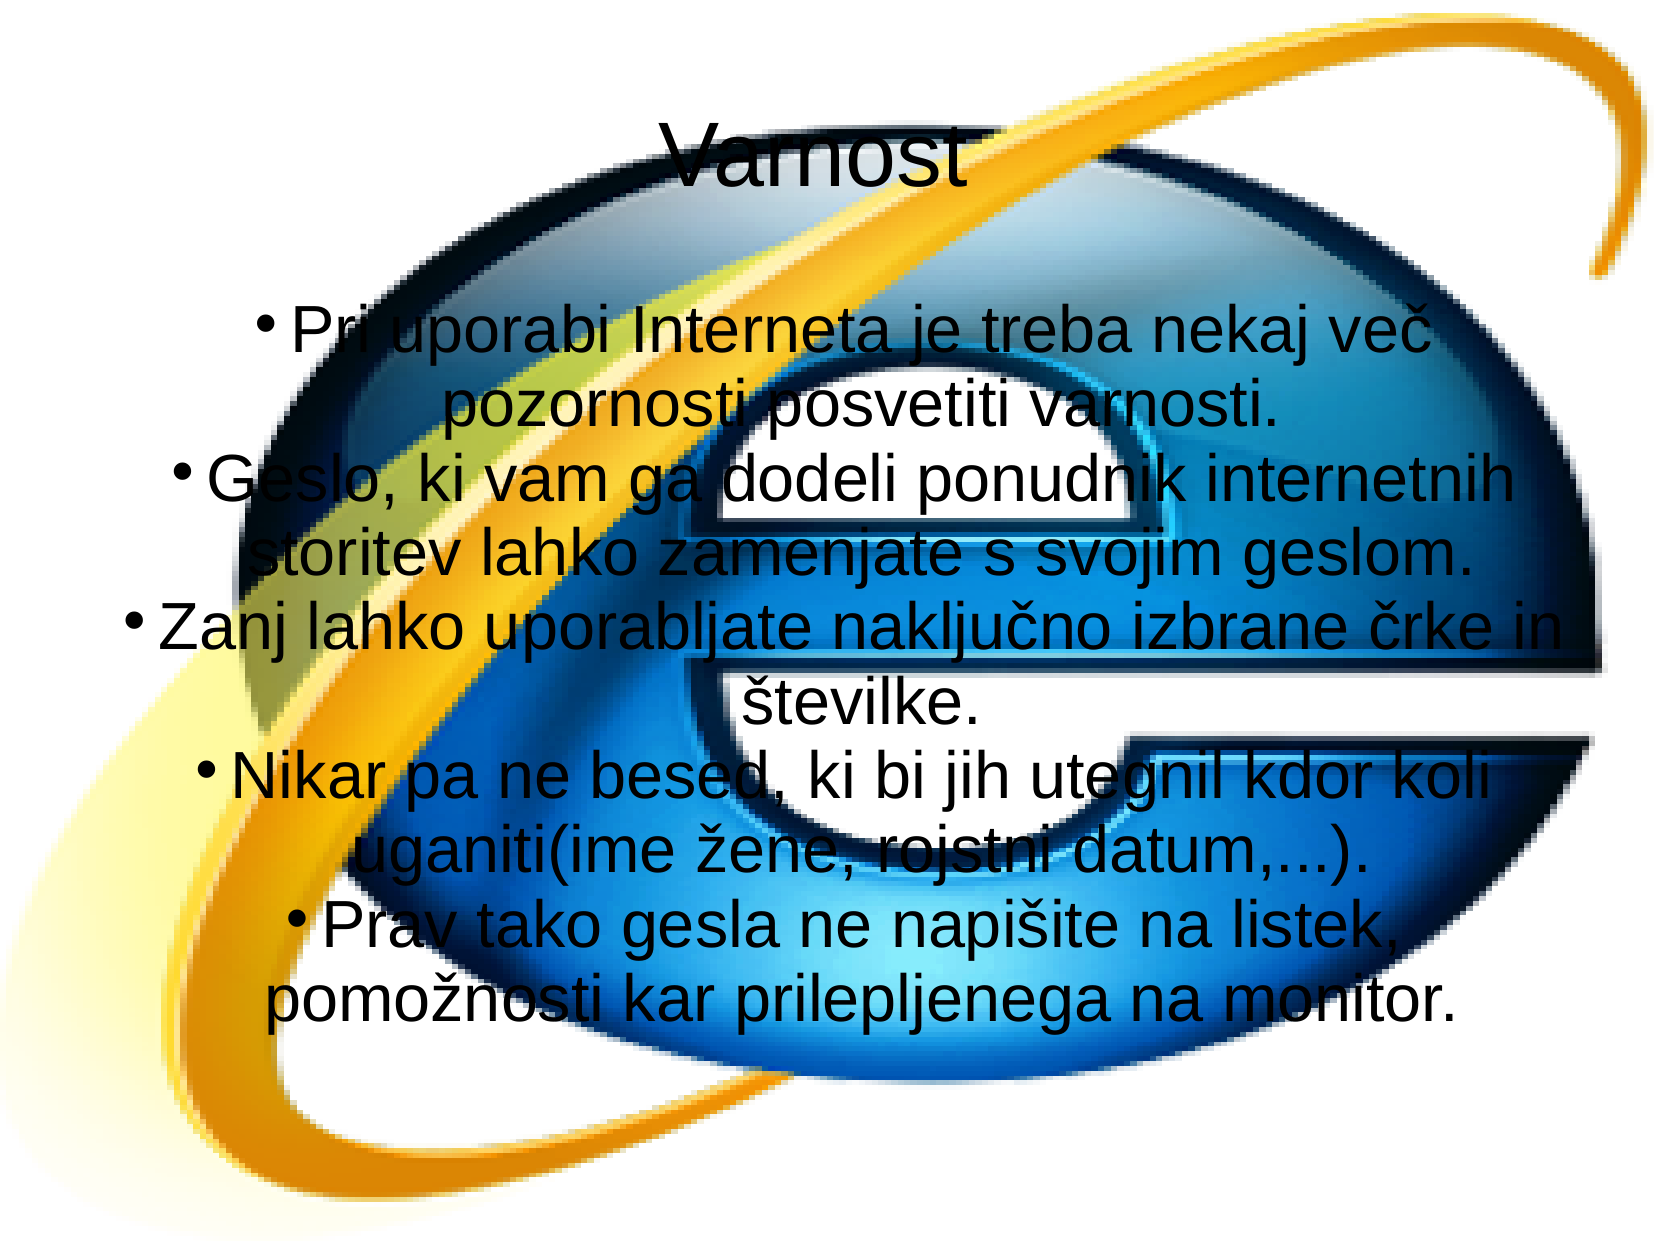

# Varnost
Pri uporabi Interneta je treba nekaj več pozornosti posvetiti varnosti.
Geslo, ki vam ga dodeli ponudnik internetnih storitev lahko zamenjate s svojim geslom.
Zanj lahko uporabljate naključno izbrane črke in številke.
Nikar pa ne besed, ki bi jih utegnil kdor koli uganiti(ime žene, rojstni datum,...).
Prav tako gesla ne napišite na listek, pomožnosti kar prilepljenega na monitor.